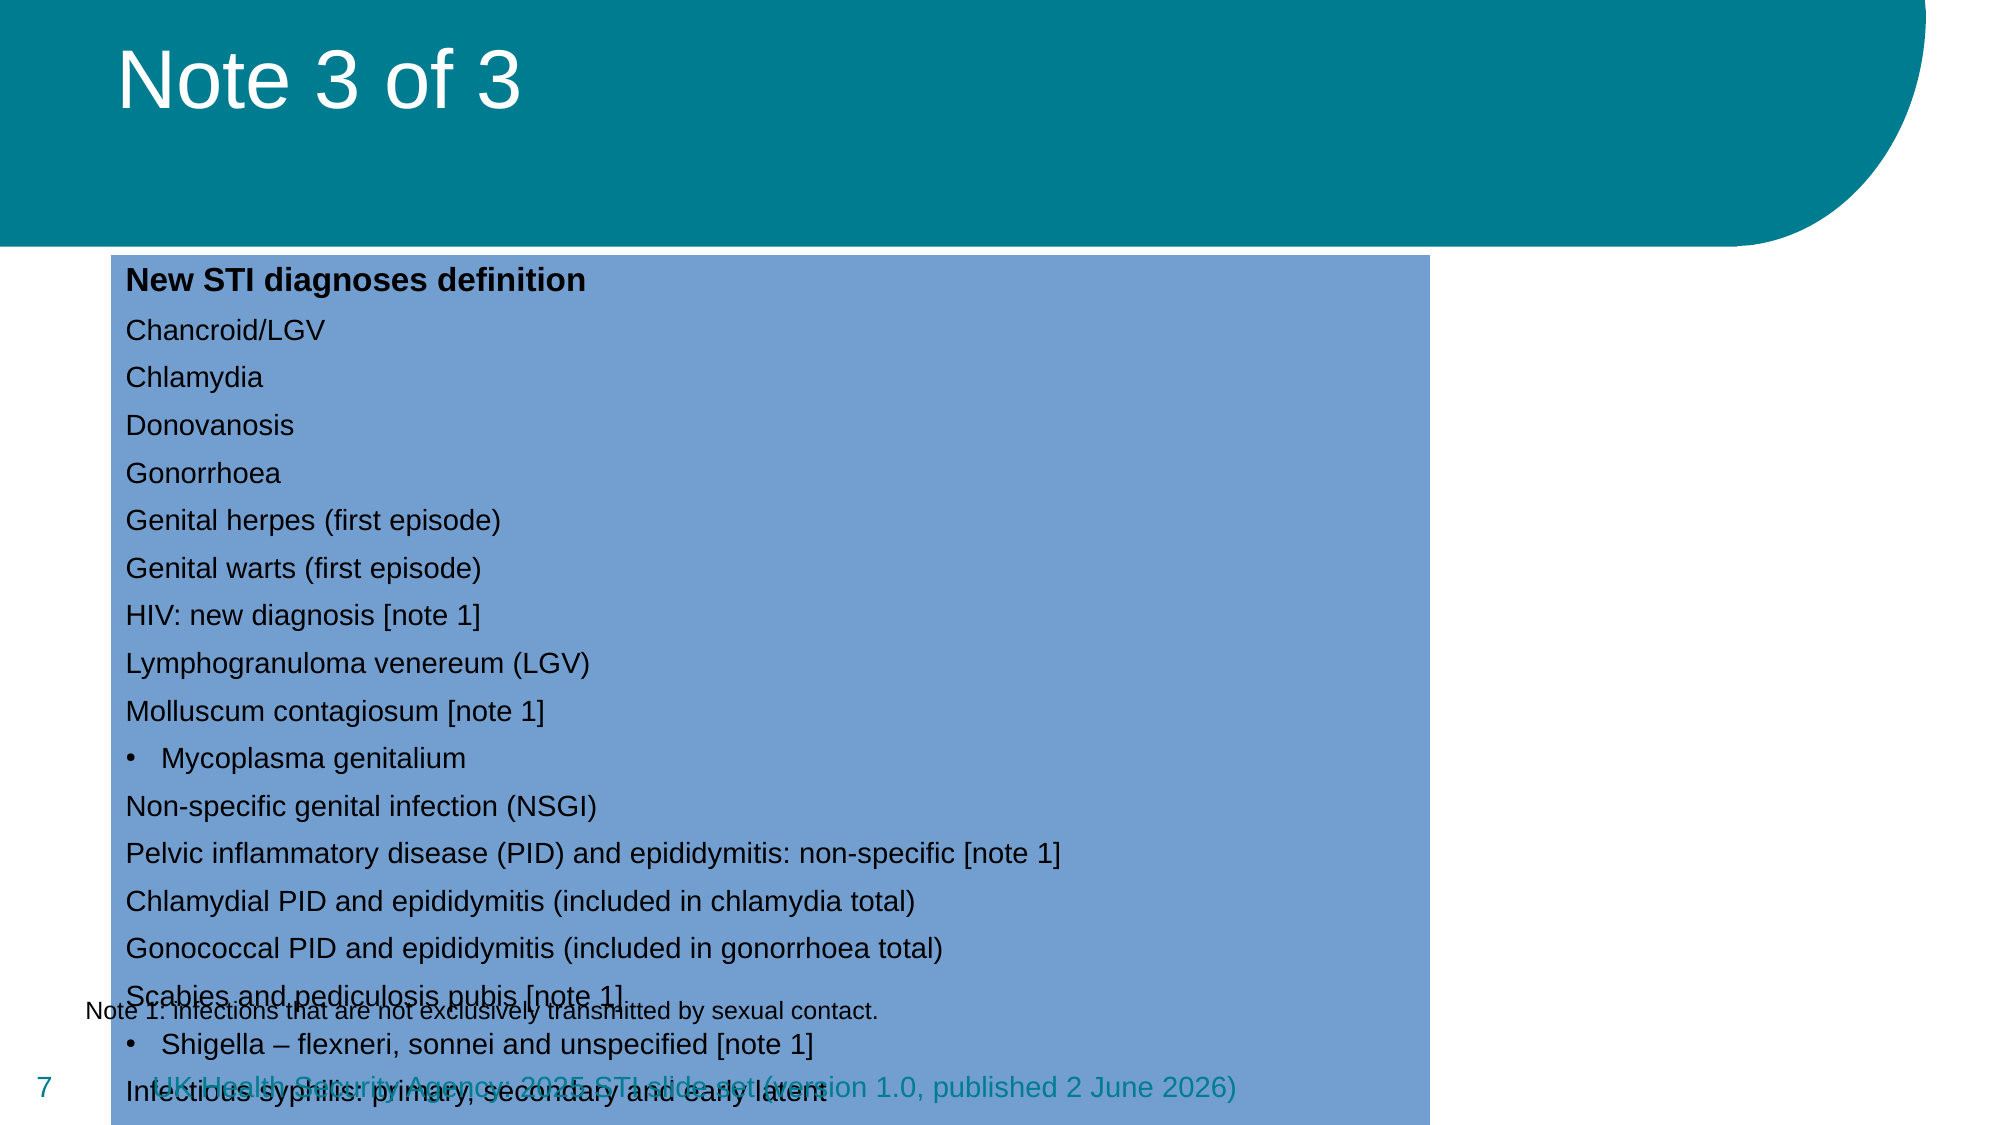

# Note 3 of 3
| New STI diagnoses definition |
| --- |
| Chancroid/LGV |
| Chlamydia |
| Donovanosis |
| Gonorrhoea |
| Genital herpes (first episode) |
| Genital warts (first episode) |
| HIV: new diagnosis [note 1] |
| Lymphogranuloma venereum (LGV) |
| Molluscum contagiosum [note 1] |
| Mycoplasma genitalium |
| Non-specific genital infection (NSGI) |
| Pelvic inflammatory disease (PID) and epididymitis: non-specific [note 1] |
| Chlamydial PID and epididymitis (included in chlamydia total) |
| Gonococcal PID and epididymitis (included in gonorrhoea total) |
| Scabies and pediculosis pubis [note 1] |
| Shigella – flexneri, sonnei and unspecified [note 1] |
| Infectious syphilis: primary, secondary and early latent |
| Trichomoniasis |
Note 1: infections that are not exclusively transmitted by sexual contact.
7
UK Health Security Agency: 2025 STI slide set (version 1.0, published 2 June 2026)